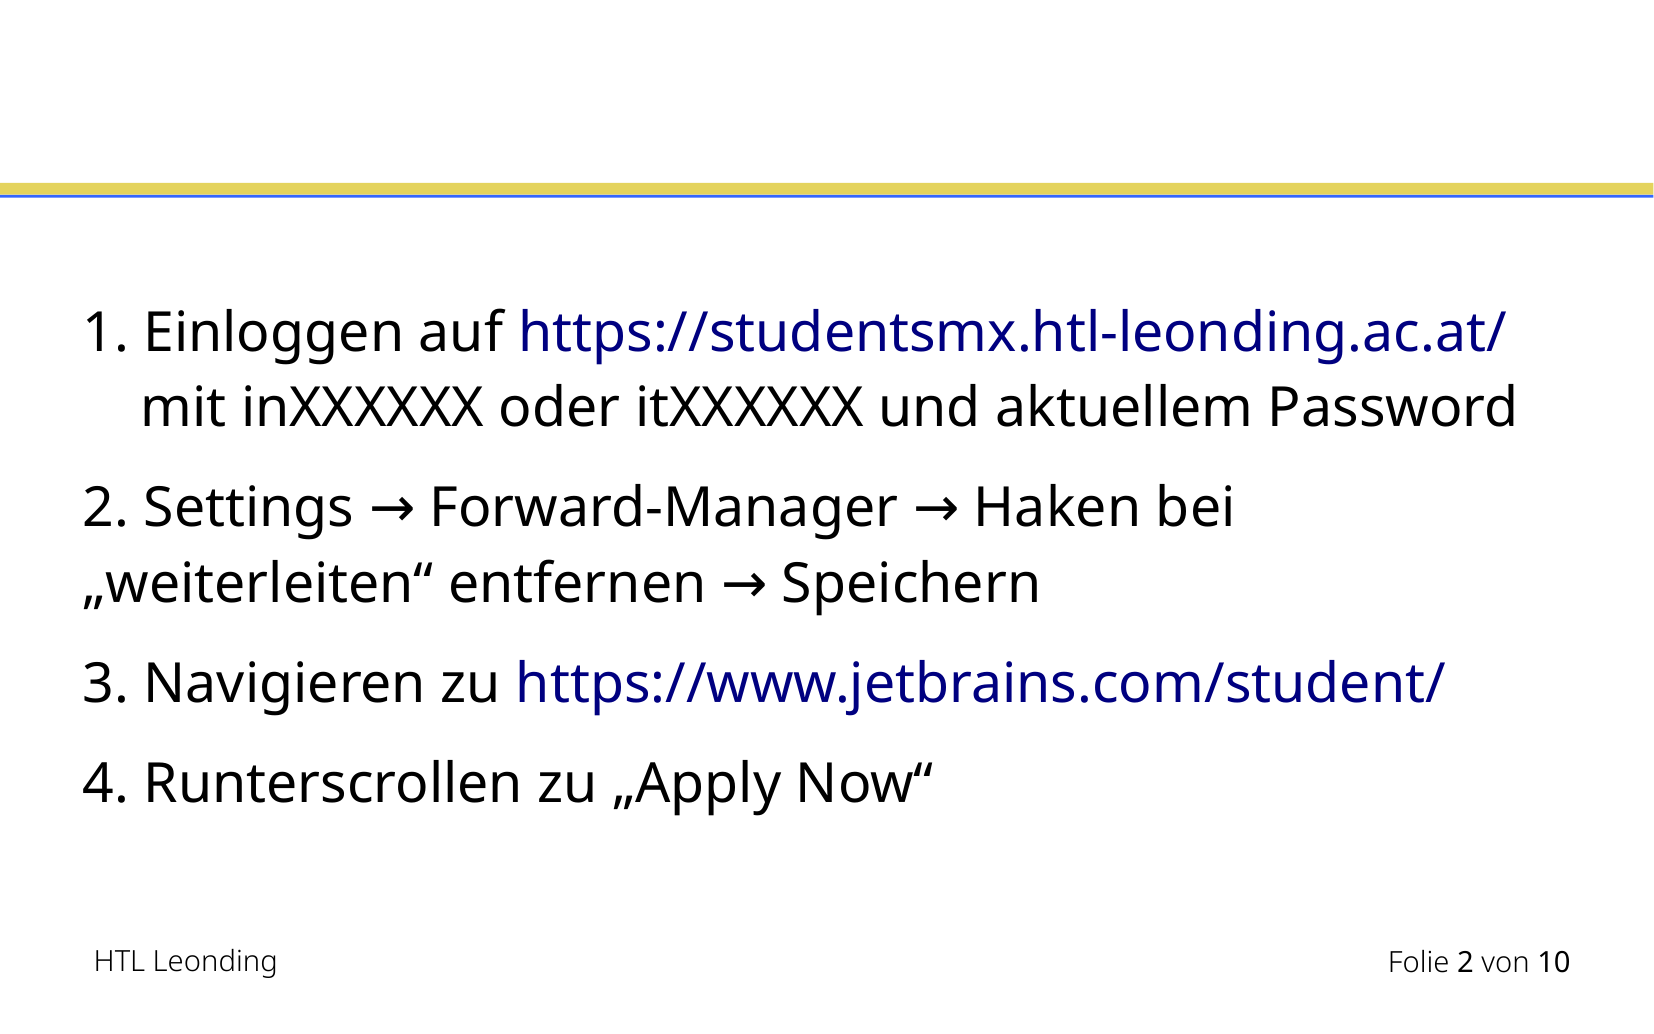

#
1. Einloggen auf https://studentsmx.htl-leonding.ac.at/
 mit inXXXXXX oder itXXXXXX und aktuellem Password
2. Settings → Forward-Manager → Haken bei „weiterleiten“ entfernen → Speichern
3. Navigieren zu https://www.jetbrains.com/student/
4. Runterscrollen zu „Apply Now“
2